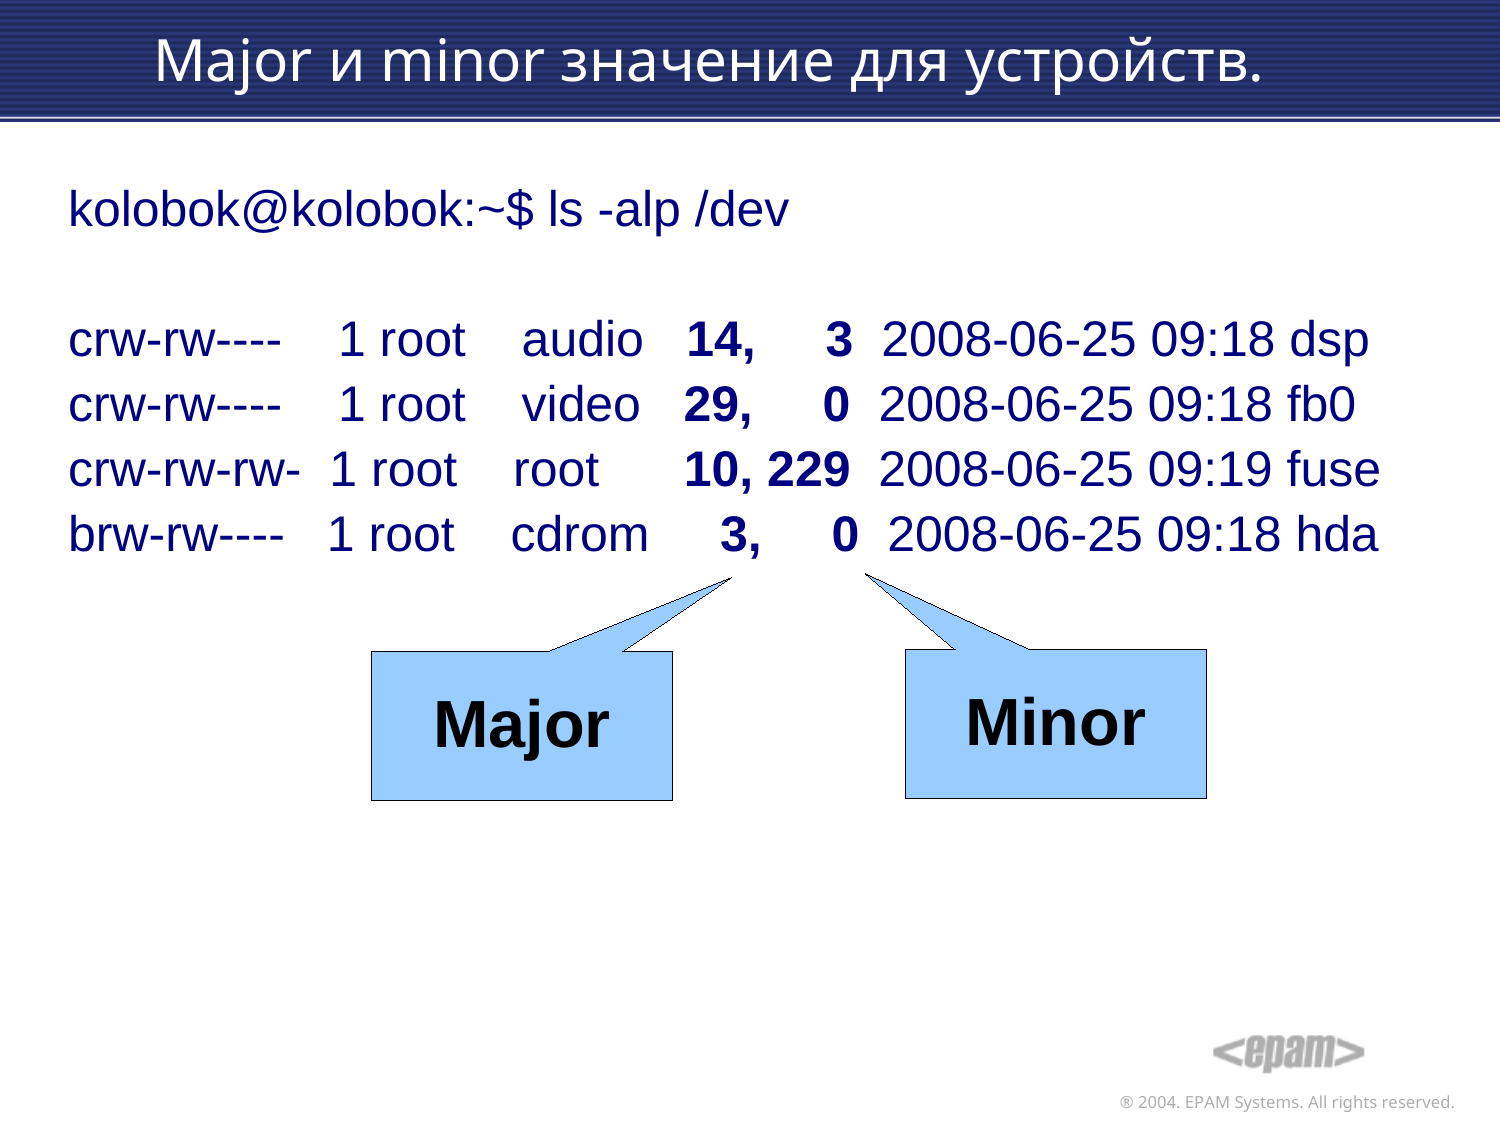

# Major и minor значение для устройств.
kolobok@kolobok:~$ ls -alp /dev
crw-rw---- 1 root audio 14, 3 2008-06-25 09:18 dsp
crw-rw---- 1 root video 29, 0 2008-06-25 09:18 fb0
crw-rw-rw- 1 root root 10, 229 2008-06-25 09:19 fuse
brw-rw---- 1 root cdrom 3, 0 2008-06-25 09:18 hda
Minor
Major